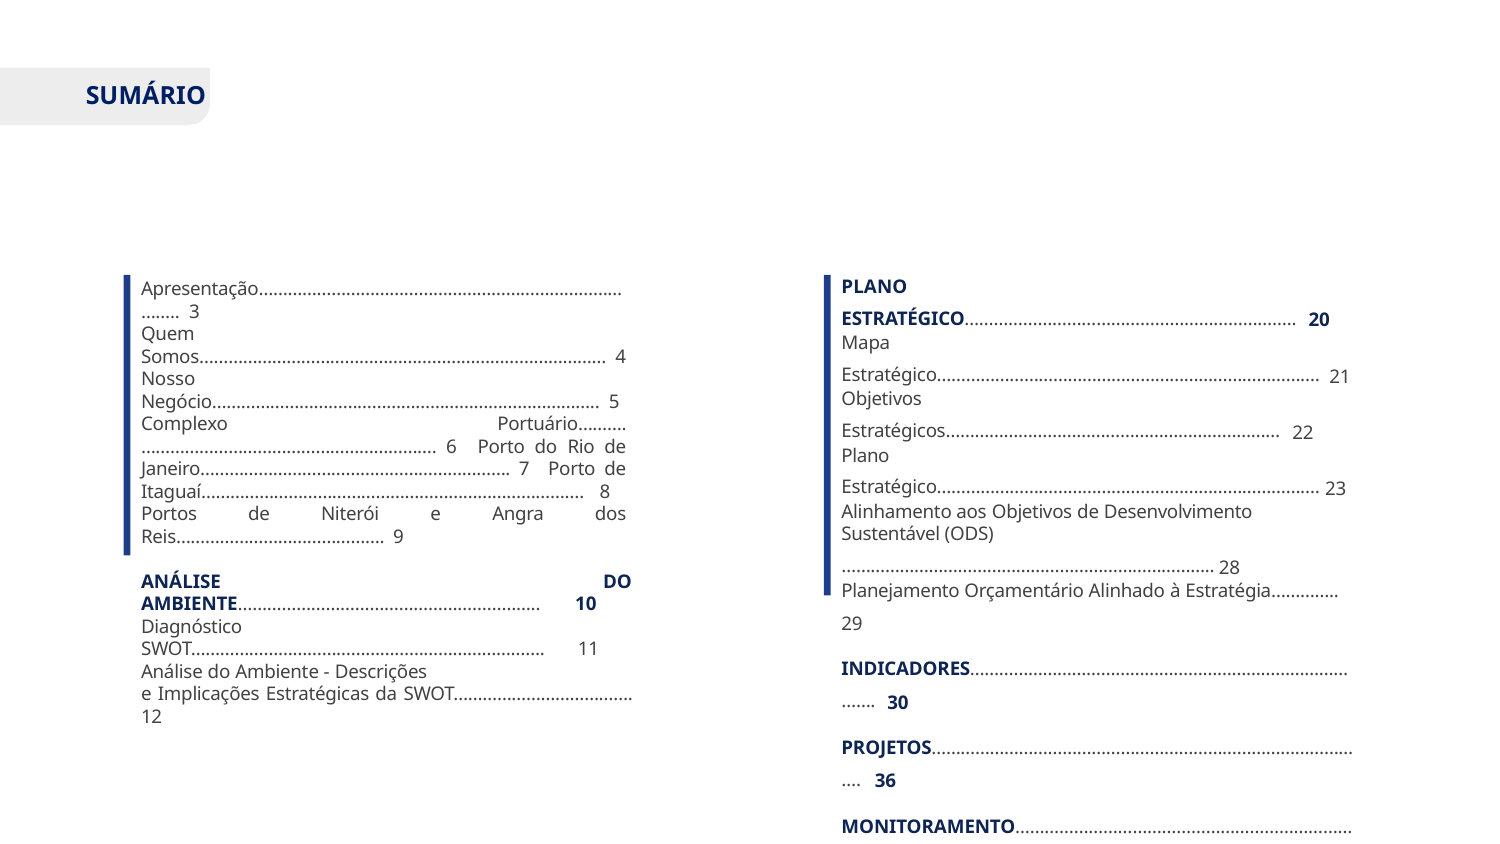

# SUMÁRIO
PLANO ESTRATÉGICO………………………………………………………….. 20
Mapa Estratégico………………………………………………………………….… 21
Objetivos Estratégicos…………………………………………………………… 22
Plano Estratégico………………………………………………………………….… 23 Alinhamento aos Objetivos de Desenvolvimento
Sustentável (ODS)………………………………………………………………….. 28 Planejamento Orçamentário Alinhado à Estratégia………….. 29
INDICADORES…………………………………………………………………………. 30
PROJETOS………………………………………………………………………………. 36
MONITORAMENTO………………………………………………………………… 54
Execução do Plano Estratégico - Monitoramento……………… 55
Apresentação……………………………………………………………………….. 3
Quem Somos………………………………………………………………………… 4
Nosso Negócio…………………………………………………………………….. 5
Complexo Portuário……….……………………………………………………. 6 Porto do Rio de Janeiro………………………………………………………. 7 Porto de Itaguaí……………………………………………………………………. 8 Portos de Niterói e Angra dos Reis……………………………………. 9
ANÁLISE DO AMBIENTE…………………………………………………….. 10 Diagnóstico SWOT………………………………………………………………. 11 Análise do Ambiente - Descrições
e Implicações Estratégicas da SWOT………………………………. 12